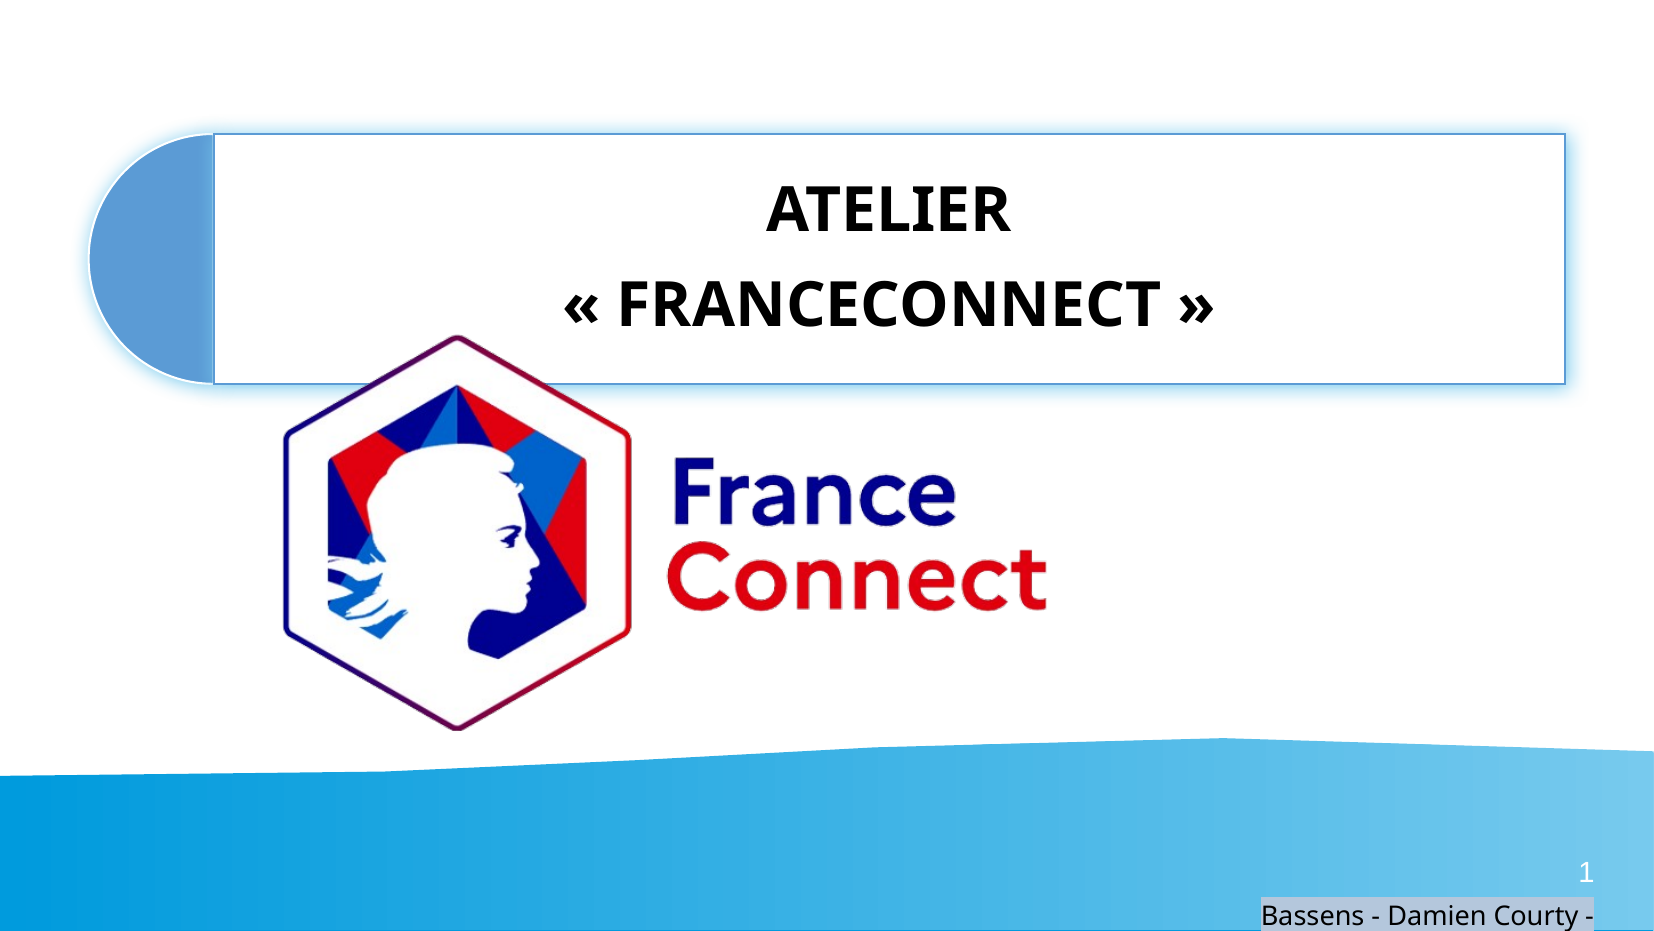

ATELIER
« FRANCECONNECT »
Bassens - Damien Courty - 2024